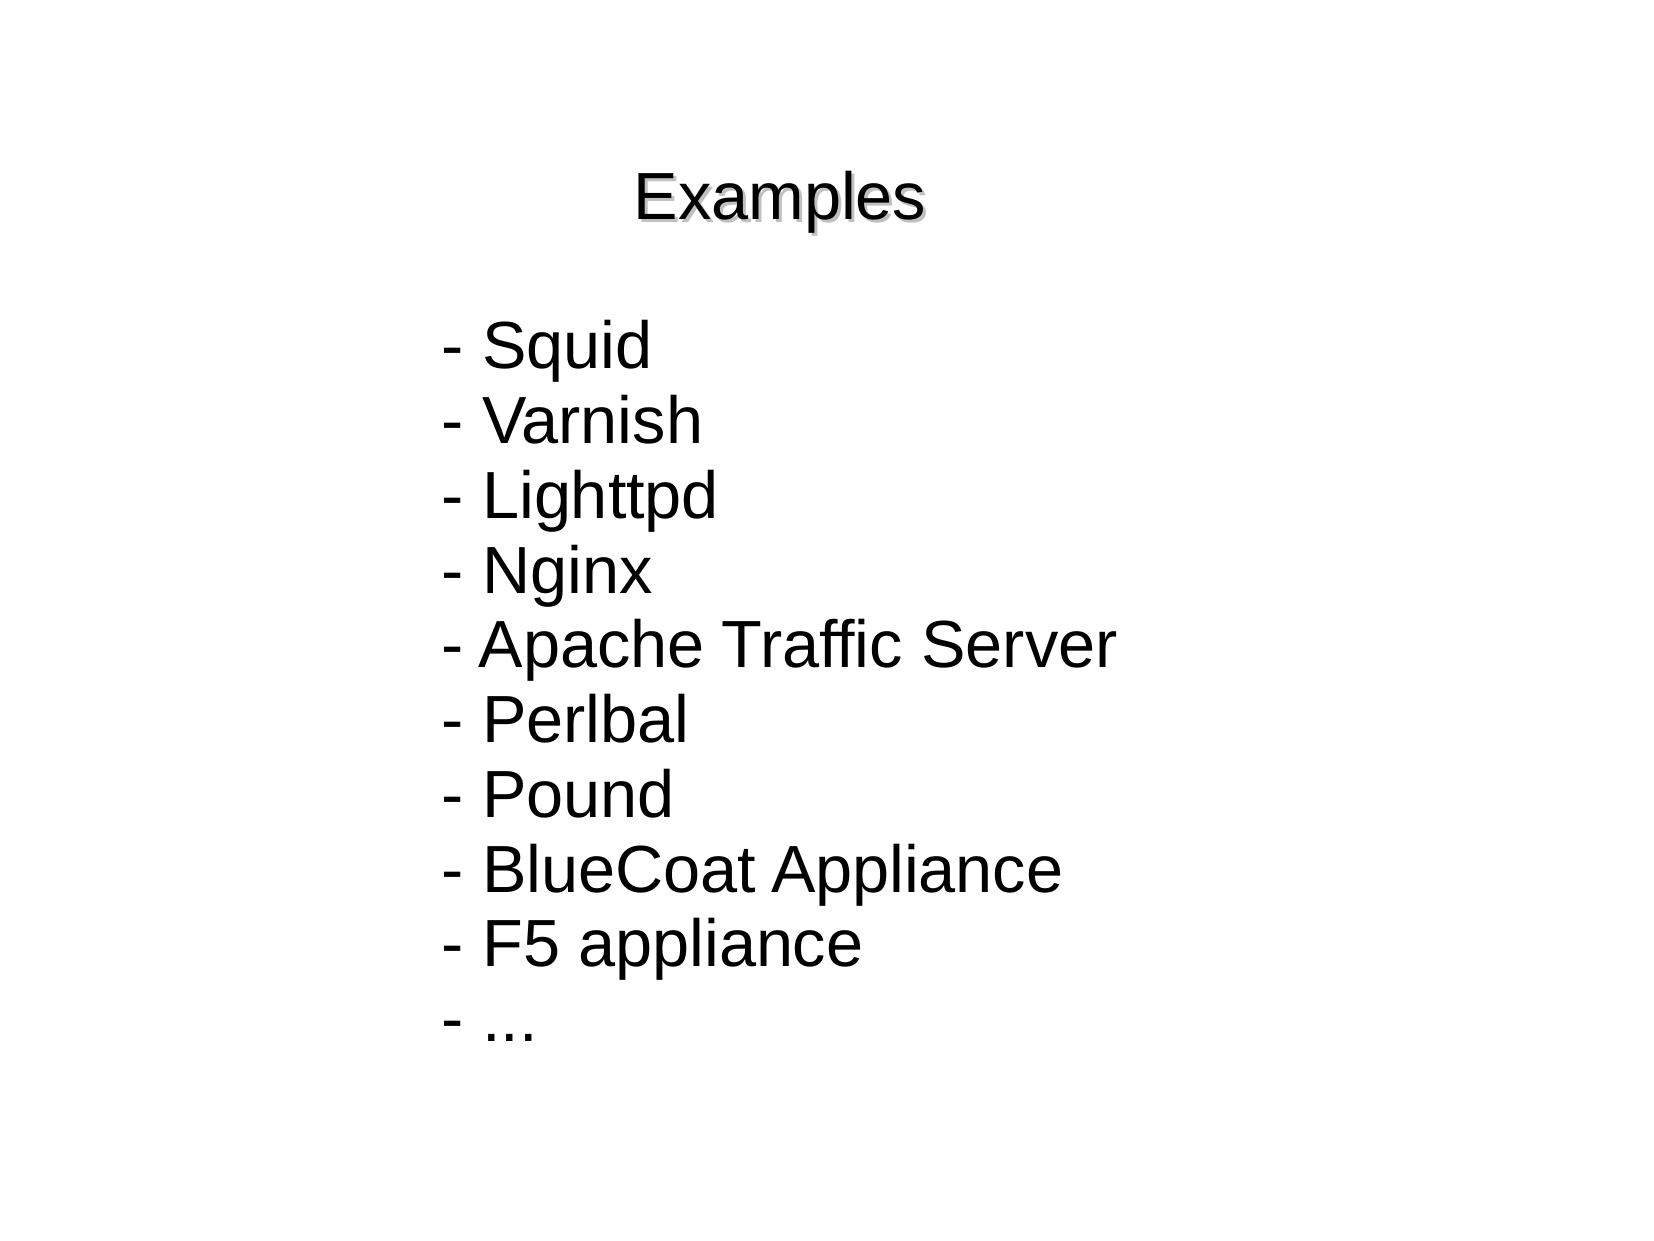

Examples
- Squid
- Varnish
- Lighttpd
- Nginx
- Apache Traffic Server
- Perlbal
- Pound
- BlueCoat Appliance
- F5 appliance
- ...